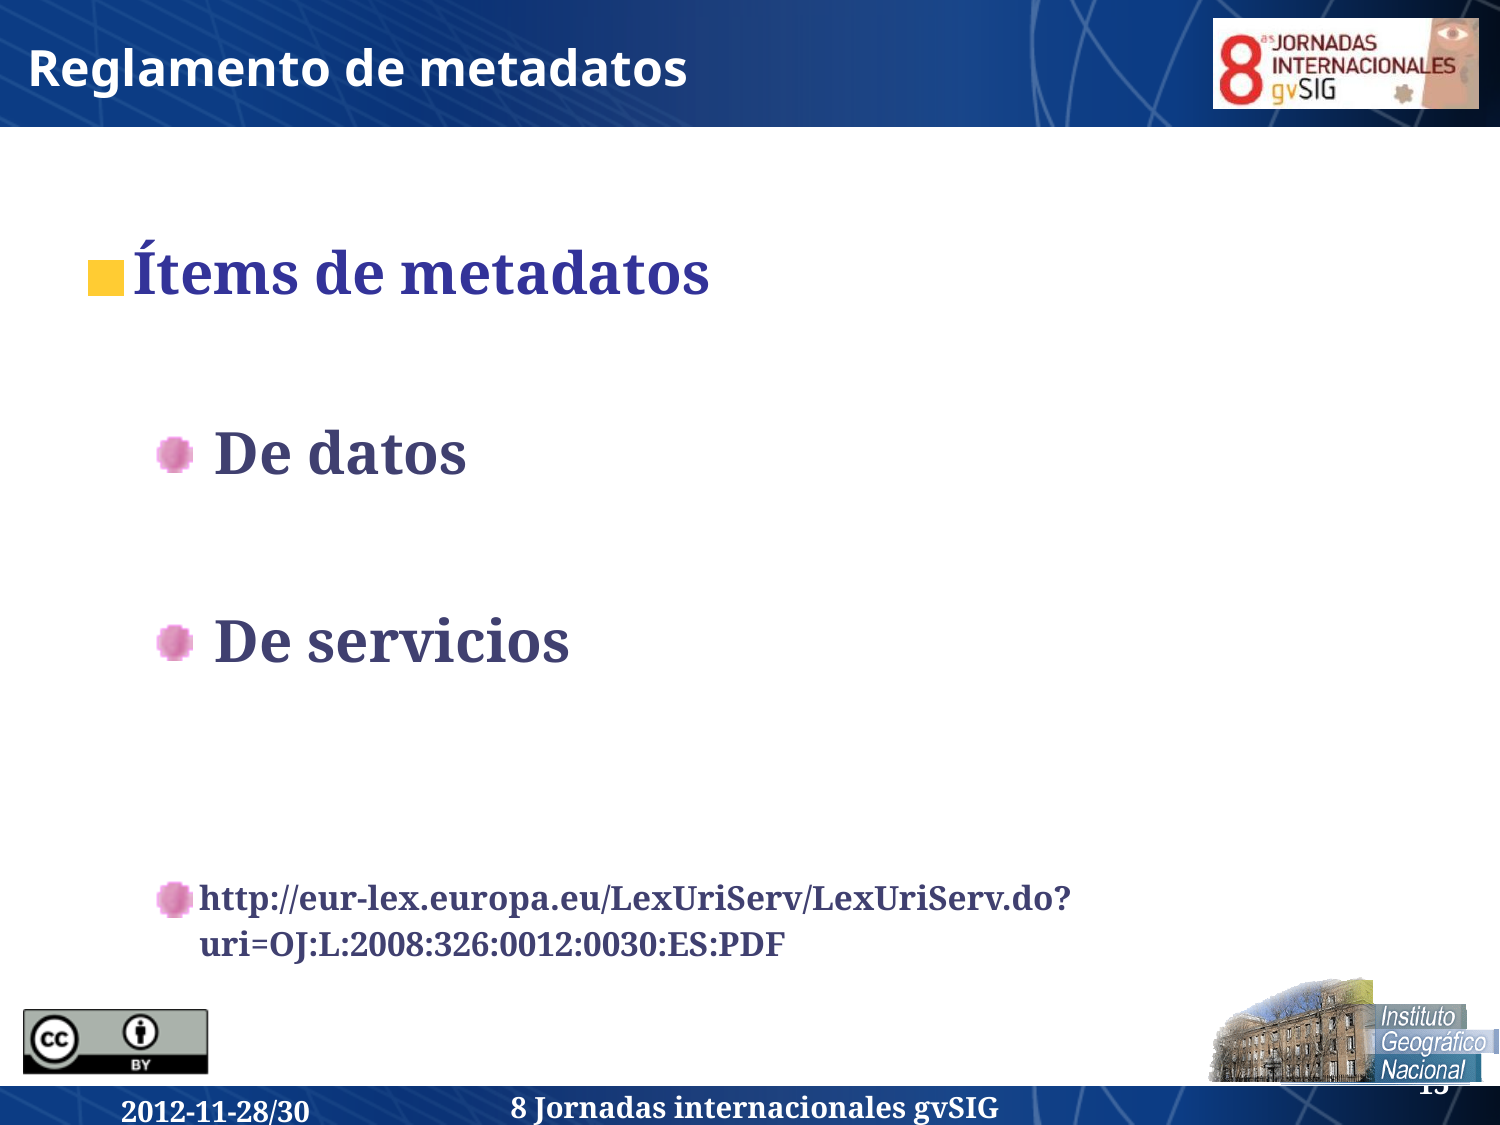

# Reglamento de metadatos
Ítems de metadatos
 De datos
 De servicios
http://eur-lex.europa.eu/LexUriServ/LexUriServ.do?uri=OJ:L:2008:326:0012:0030:ES:PDF